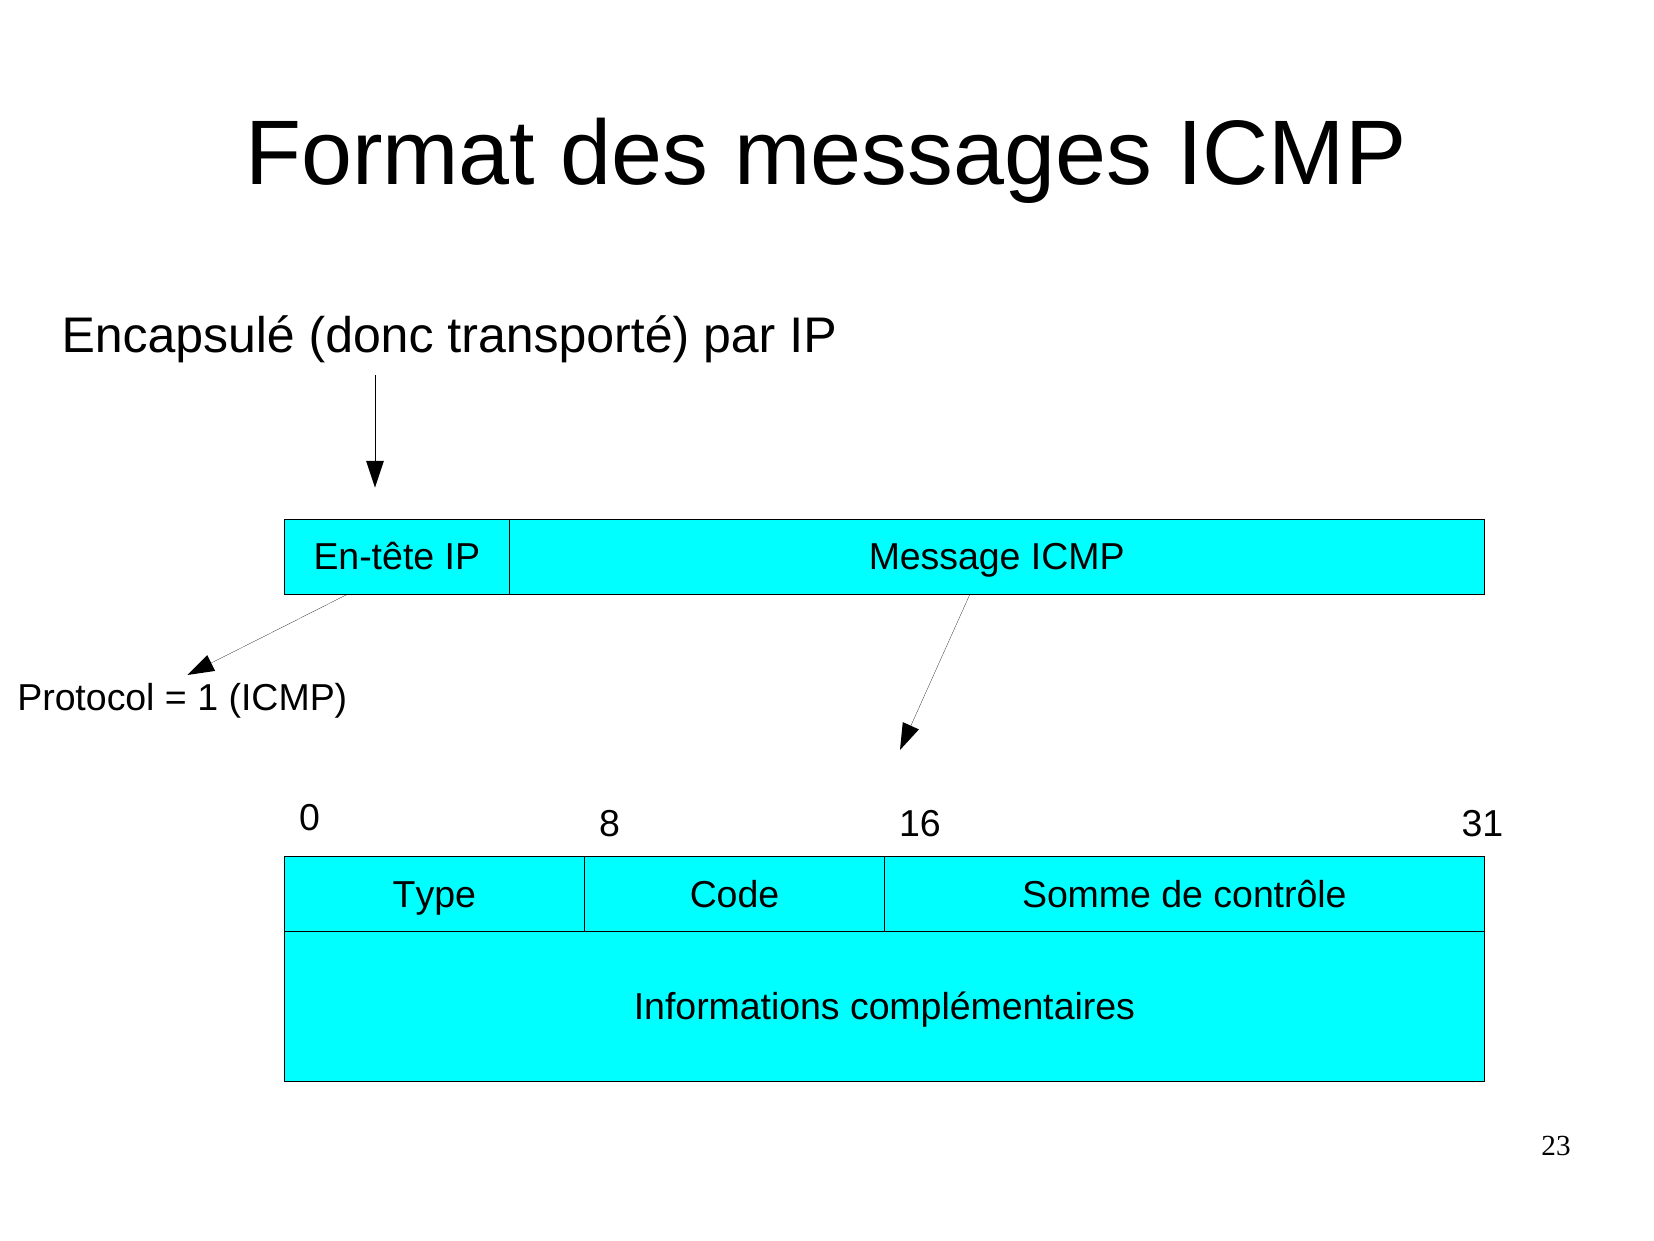

# Format des messages ICMP
Encapsulé (donc transporté) par IP
En-tête IP
Message ICMP
Protocol = 1 (ICMP)
0
8
16
31
Type
Code
Somme de contrôle
Informations complémentaires
23